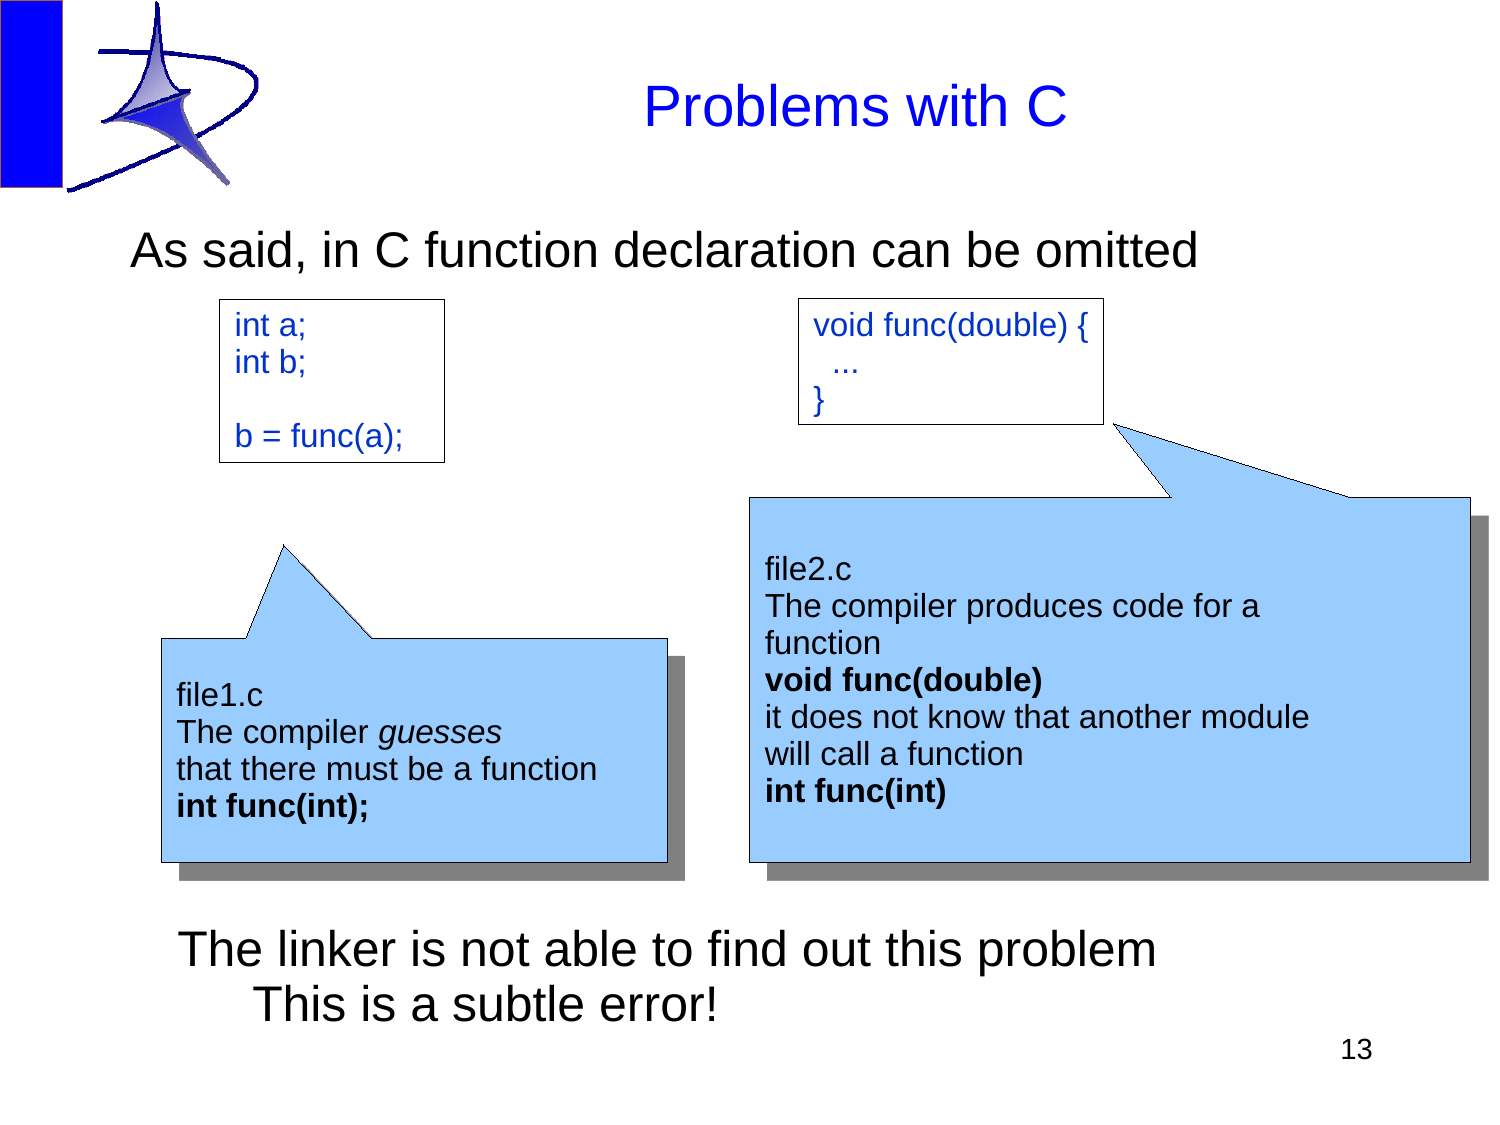

# Problems with C
As said, in C function declaration can be omitted
void func(double) {
 ...
}
int a;
int b;
b = func(a);
file2.c
The compiler produces code for a
function
void func(double)
it does not know that another module
will call a function
int func(int)
file1.c
The compiler guesses
that there must be a function
int func(int);
The linker is not able to find out this problem
This is a subtle error!
13